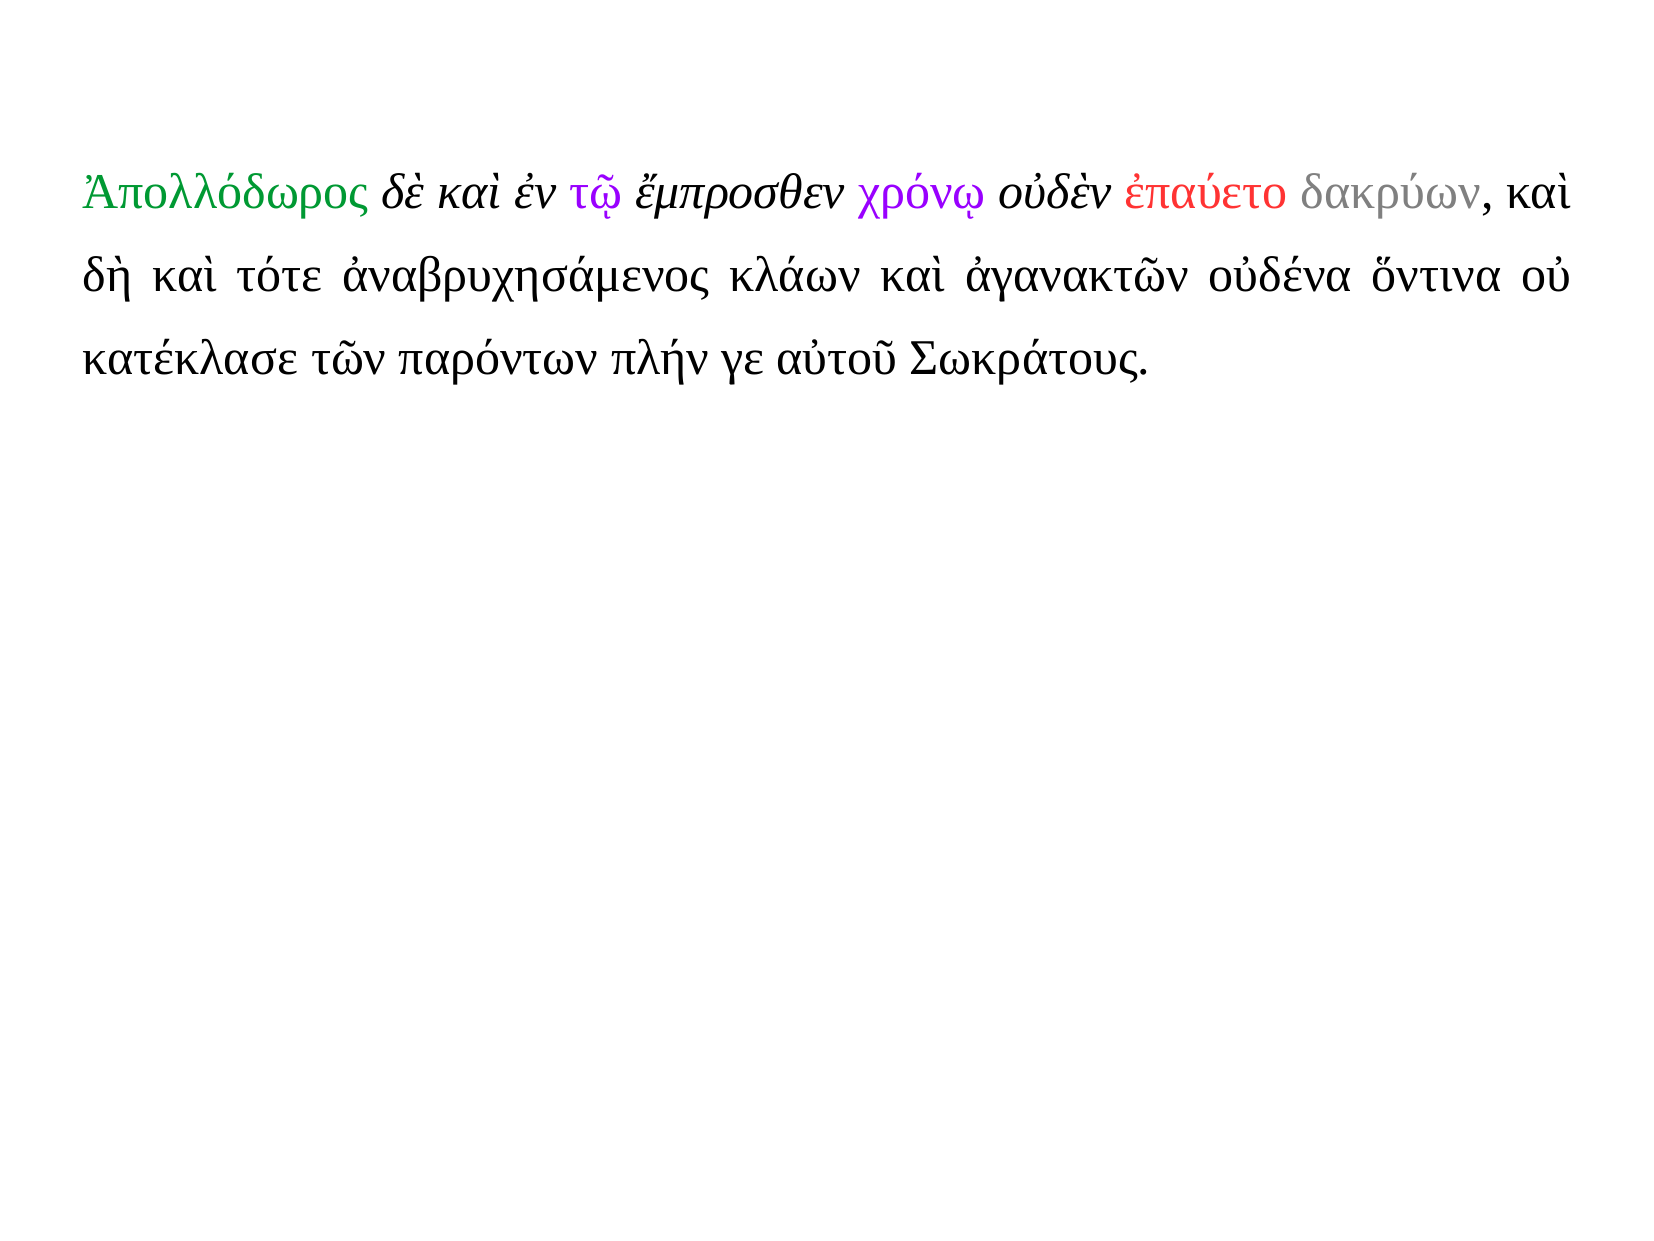

# Ἀπολλόδωρος δὲ καὶ ἐν τῷ ἔμπροσθεν χρόνῳ οὐδὲν ἐπαύετο δακρύων, καὶ δὴ καὶ τότε ἀναβρυχησάμενος κλάων καὶ ἀγανακτῶν οὐδένα ὅντινα οὐ κατέκλασε τῶν παρόντων πλήν γε αὐτοῦ Σωκράτους.